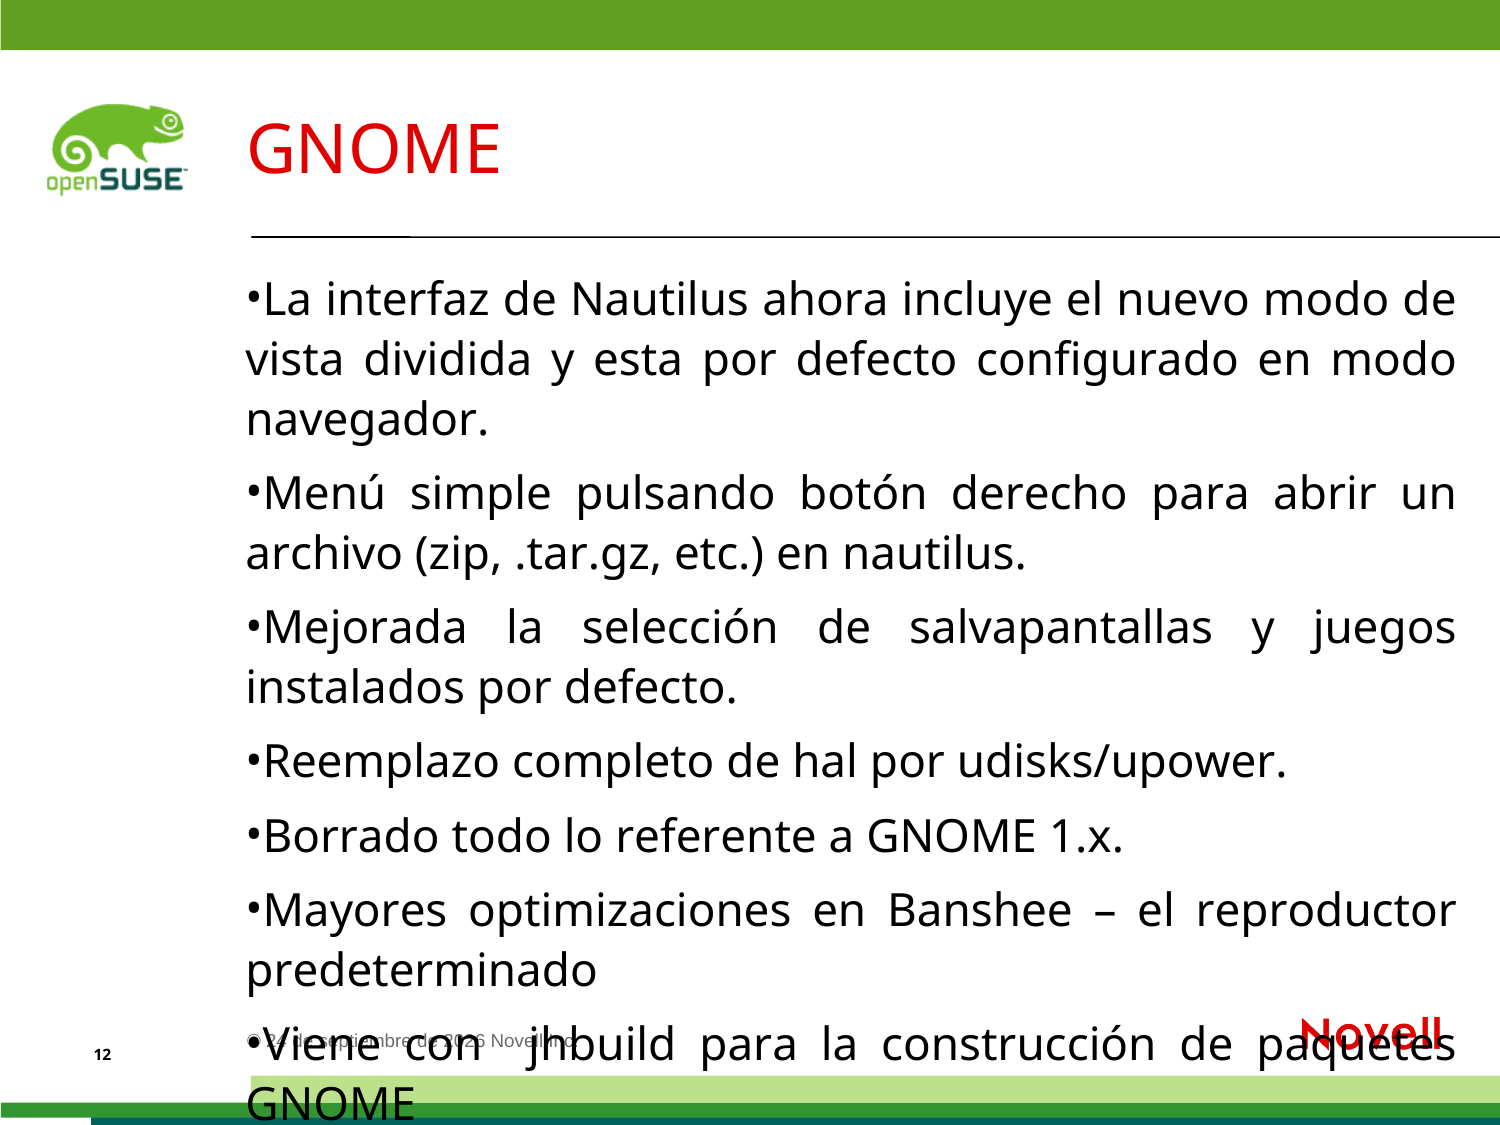

# GNOME
La interfaz de Nautilus ahora incluye el nuevo modo de vista dividida y esta por defecto configurado en modo navegador.
Menú simple pulsando botón derecho para abrir un archivo (zip, .tar.gz, etc.) en nautilus.
Mejorada la selección de salvapantallas y juegos instalados por defecto.
Reemplazo completo de hal por udisks/upower.
Borrado todo lo referente a GNOME 1.x.
Mayores optimizaciones en Banshee – el reproductor predeterminado
Viene con jhbuild para la construcción de paquetes GNOME